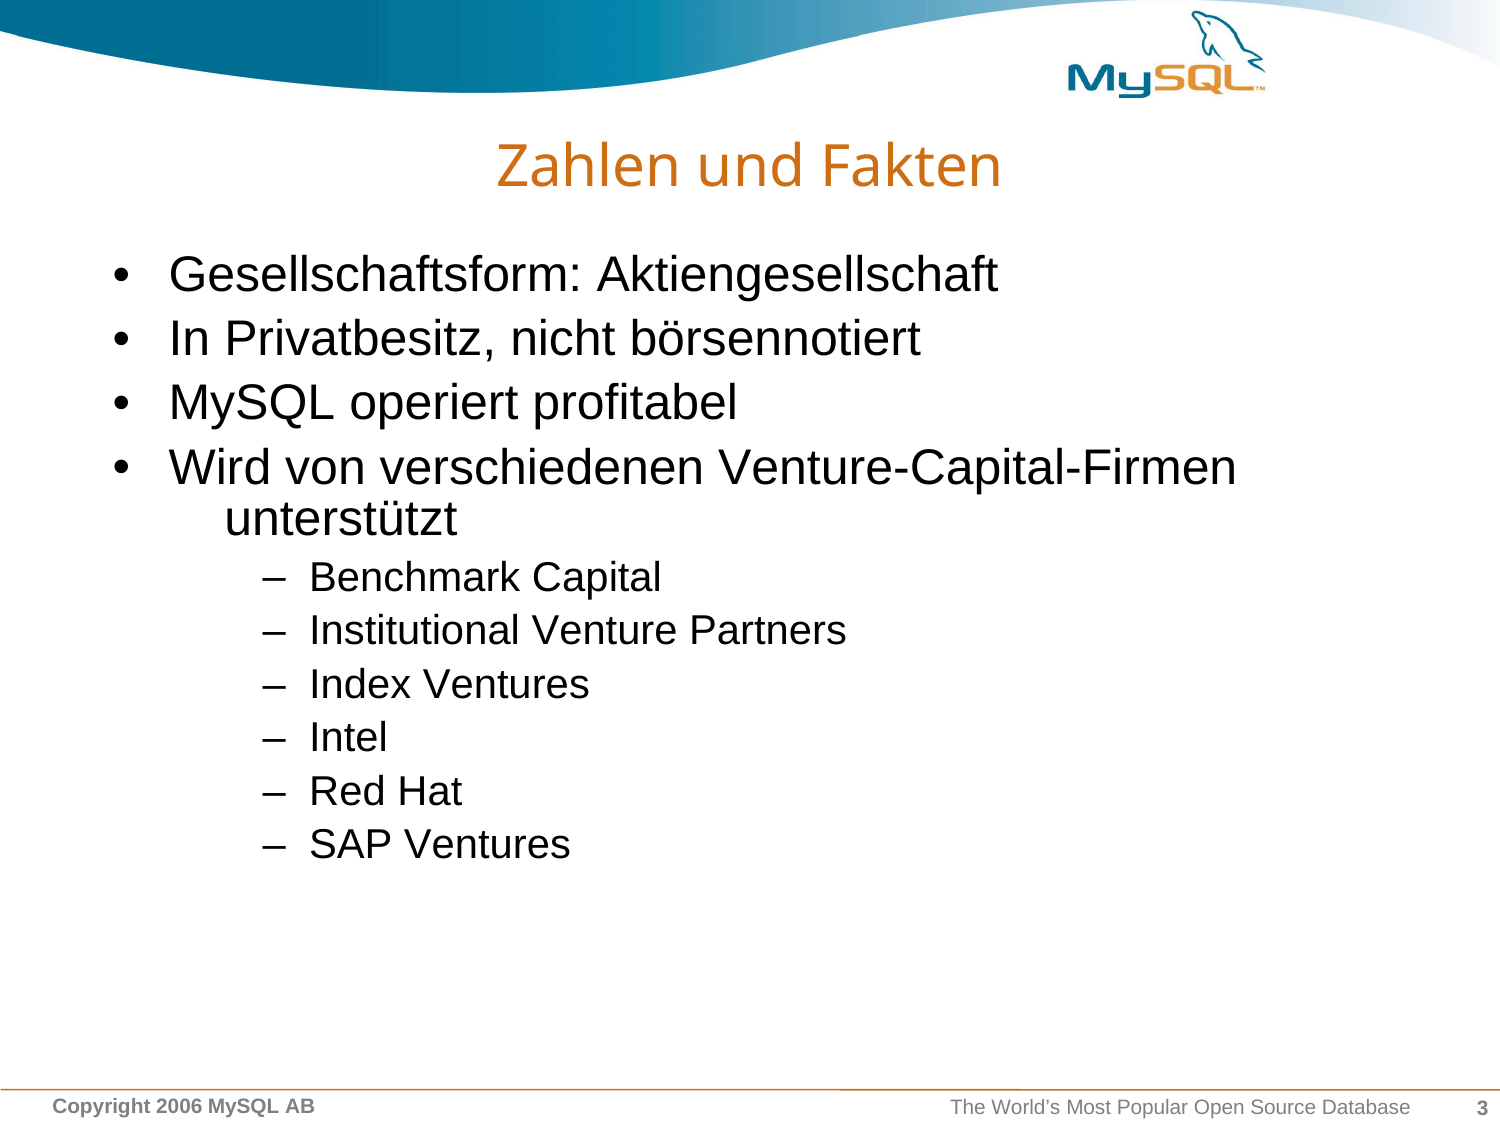

# Zahlen und Fakten
Gesellschaftsform: Aktiengesellschaft
In Privatbesitz, nicht börsennotiert
MySQL operiert profitabel
Wird von verschiedenen Venture-Capital-Firmen unterstützt
Benchmark Capital
Institutional Venture Partners
Index Ventures
Intel
Red Hat
SAP Ventures